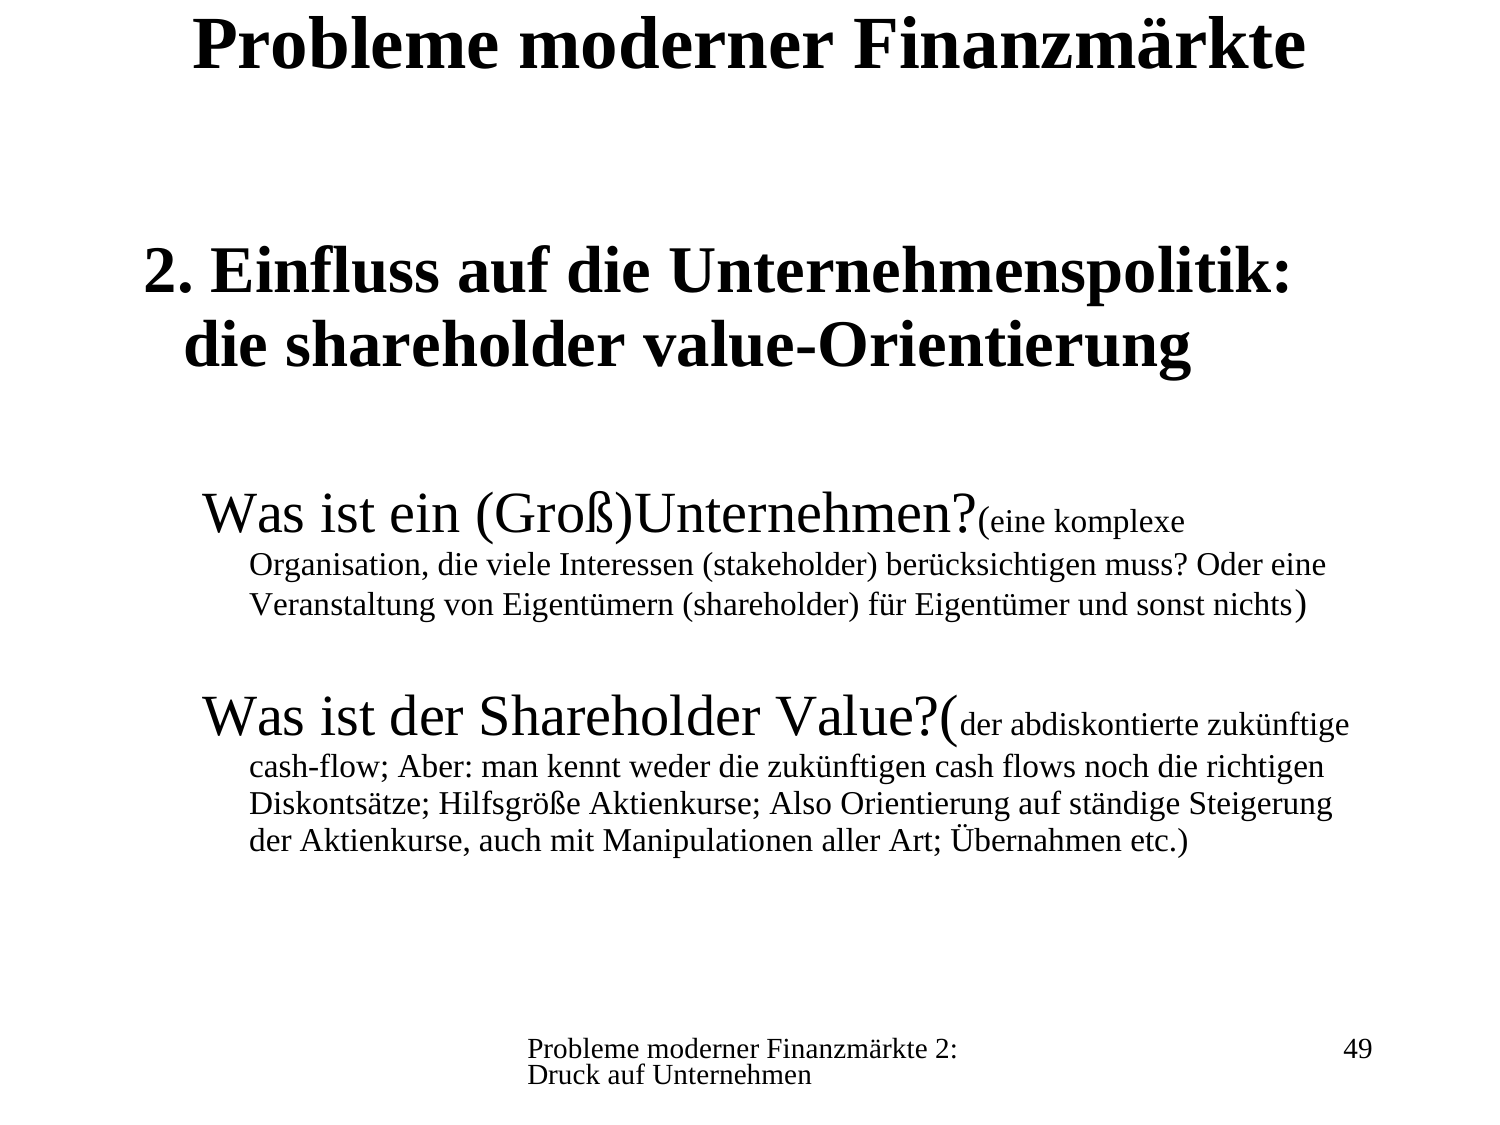

Probleme moderner Finanzmärkte
 2. Einfluss auf die Unternehmenspolitik: die shareholder value-Orientierung
Was ist ein (Groß)Unternehmen?(eine komplexe Organisation, die viele Interessen (stakeholder) berücksichtigen muss? Oder eine Veranstaltung von Eigentümern (shareholder) für Eigentümer und sonst nichts)
Was ist der Shareholder Value?(der abdiskontierte zukünftige cash-flow; Aber: man kennt weder die zukünftigen cash flows noch die richtigen Diskontsätze; Hilfsgröße Aktienkurse; Also Orientierung auf ständige Steigerung der Aktienkurse, auch mit Manipulationen aller Art; Übernahmen etc.)
Probleme moderner Finanzmärkte 2: Druck auf Unternehmen
49